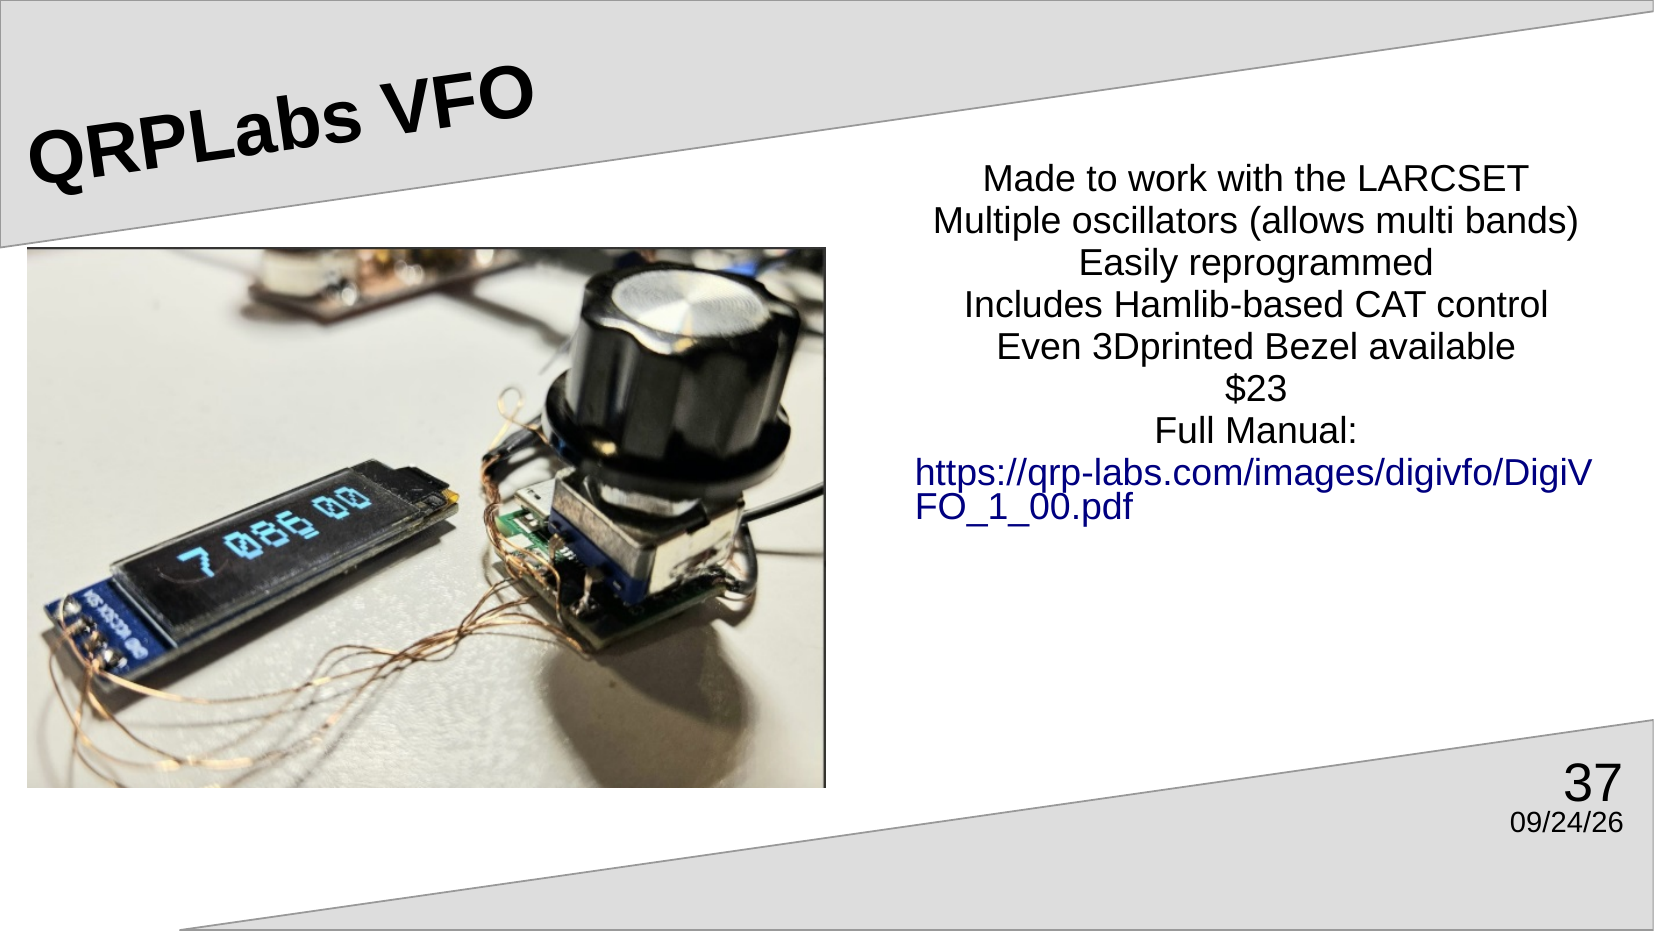

# QRPLabs VFO
Made to work with the LARCSET
Multiple oscillators (allows multi bands)
Easily reprogrammed
Includes Hamlib-based CAT control
Even 3Dprinted Bezel available
$23
Full Manual:
https://qrp-labs.com/images/digivfo/DigiVFO_1_00.pdf
37